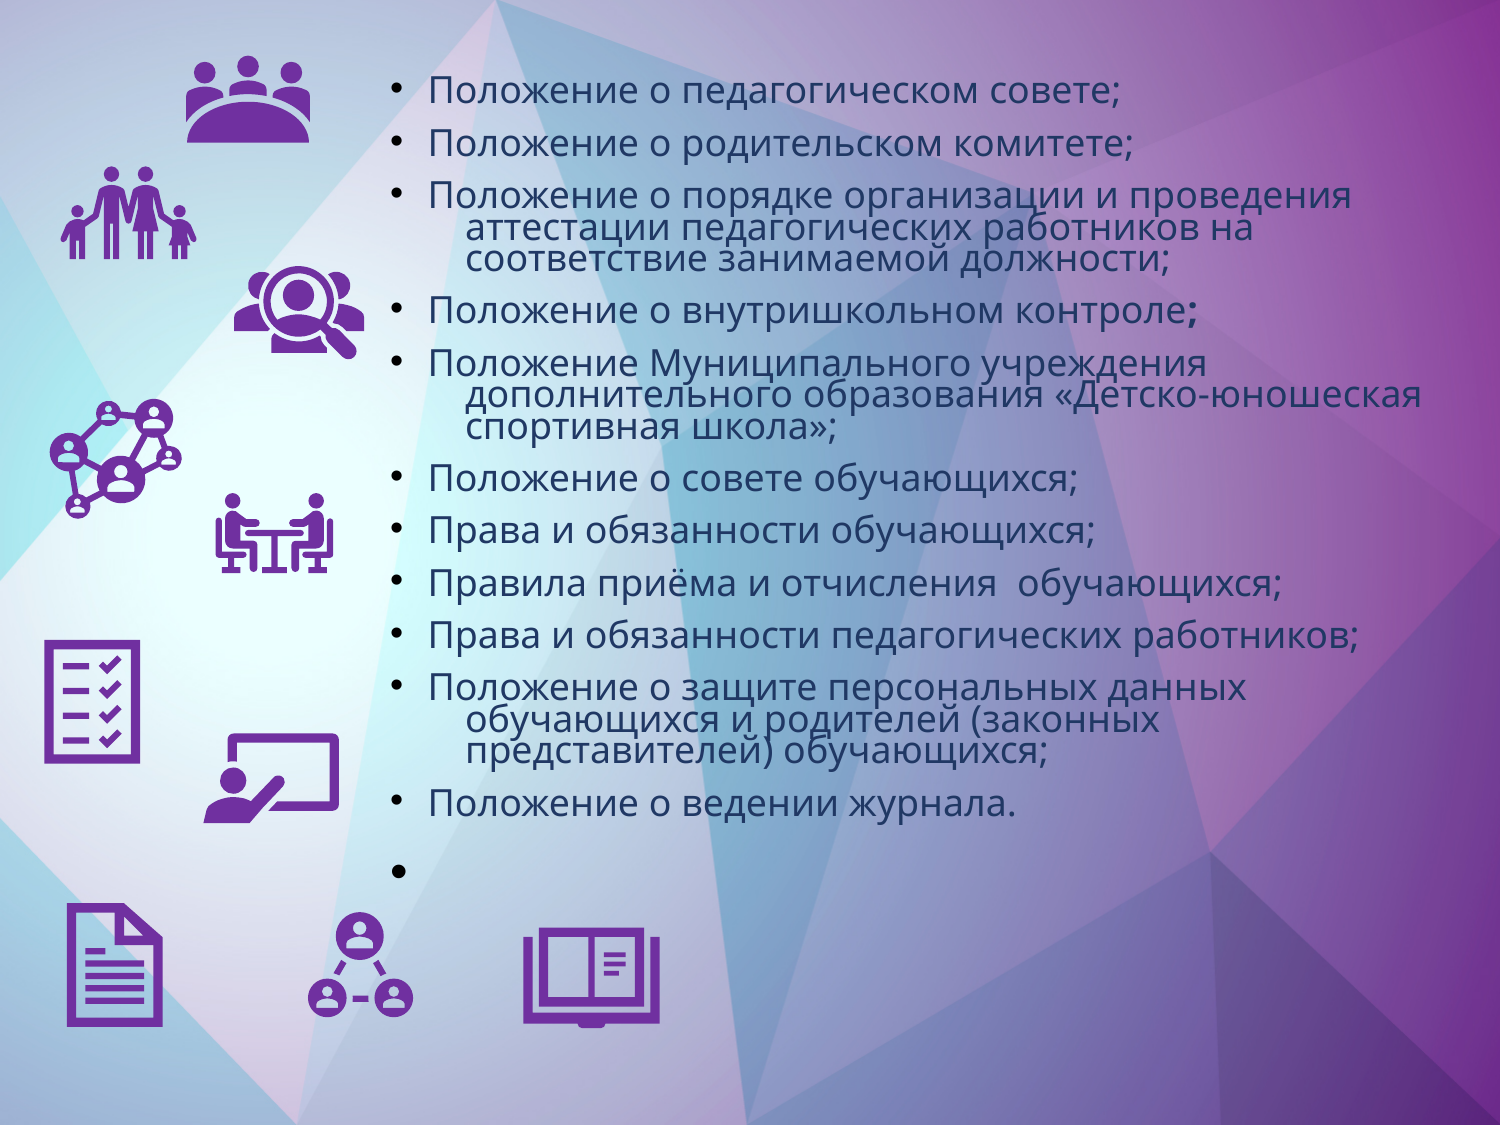

# Положение о педагогическом совете;
Положение о родительском комитете;
Положение о порядке организации и проведения аттестации педагогических работников на соответствие занимаемой должности;
Положение о внутришкольном контроле;
Положение Муниципального учреждения дополнительного образования «Детско-юношеская спортивная школа»;
Положение о совете обучающихся;
Права и обязанности обучающихся;
Правила приёма и отчисления обучающихся;
Права и обязанности педагогических работников;
Положение о защите персональных данных обучающихся и родителей (законных представителей) обучающихся;
Положение о ведении журнала.